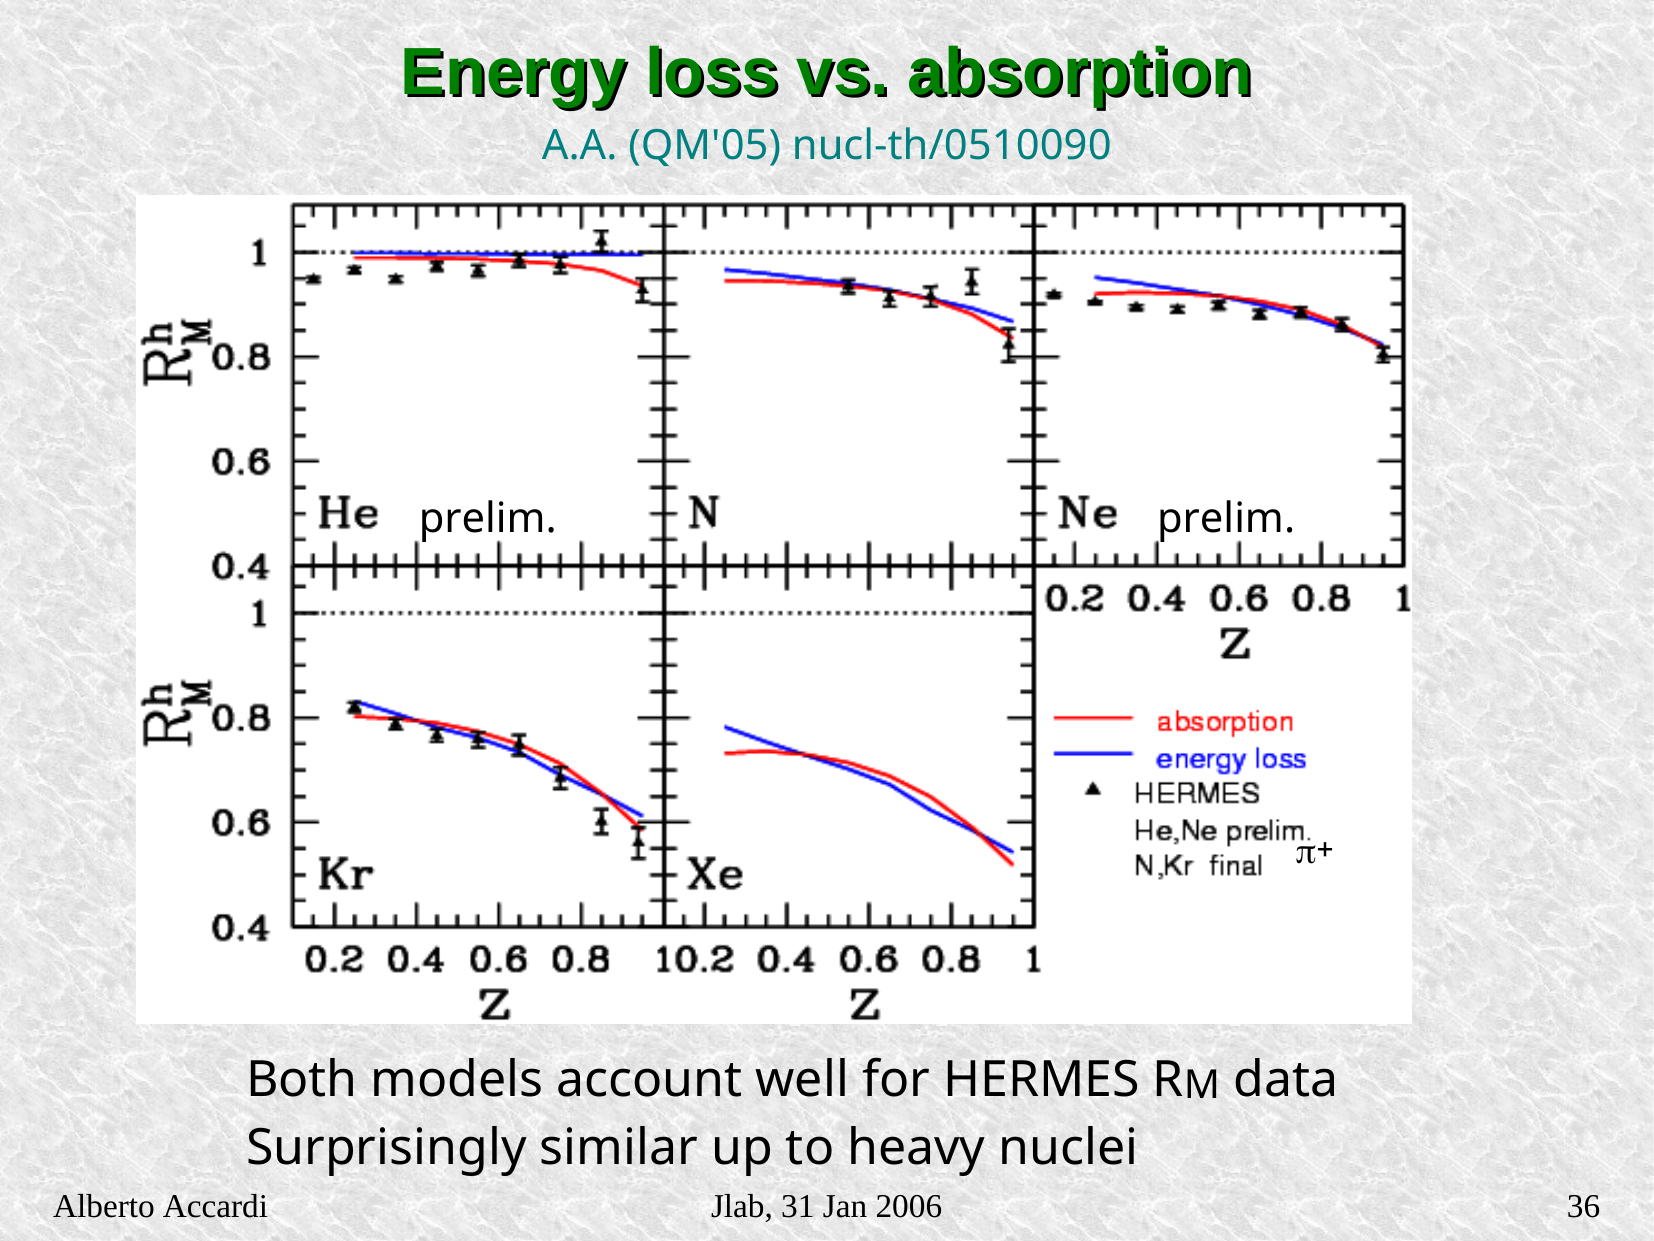

Energy loss vs. absorption
A.A. (QM'05) nucl-th/0510090
prelim.
prelim.
p+
Both models account well for HERMES RM data
Surprisingly similar up to heavy nuclei
Alberto Accardi
Padova U.
36